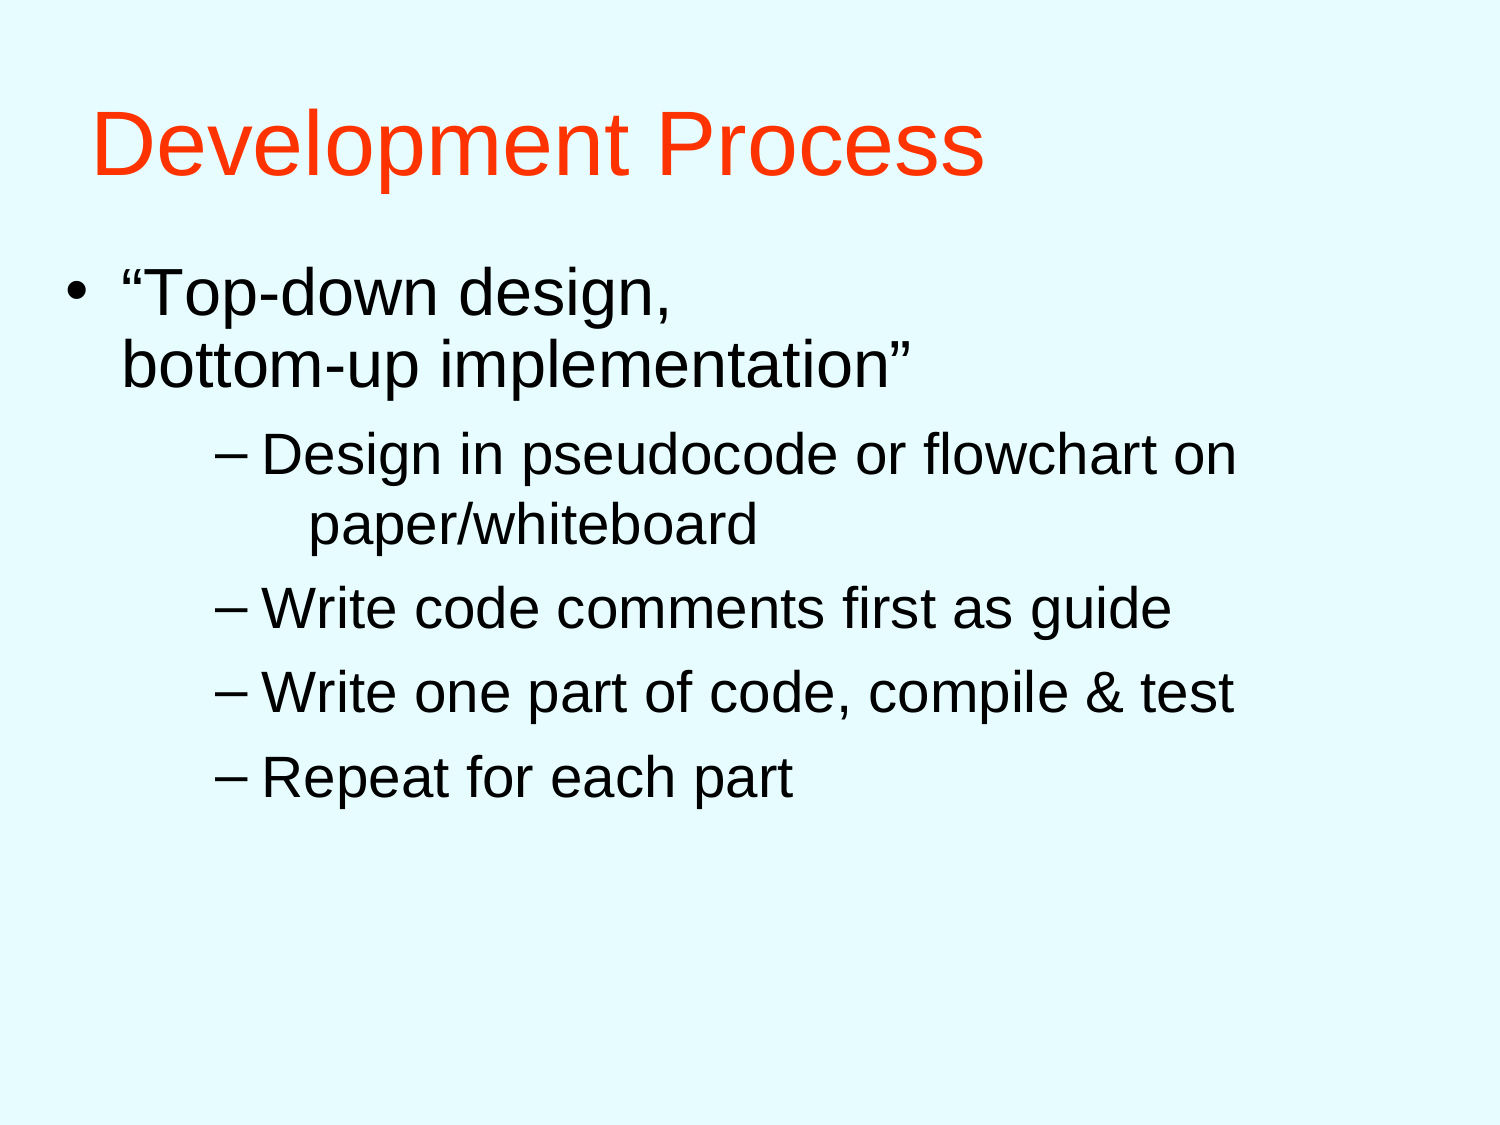

# Development Process
“Top-down design,
bottom-up implementation”
Design in pseudocode or flowchart on paper/whiteboard
Write code comments first as guide
Write one part of code, compile & test
Repeat for each part